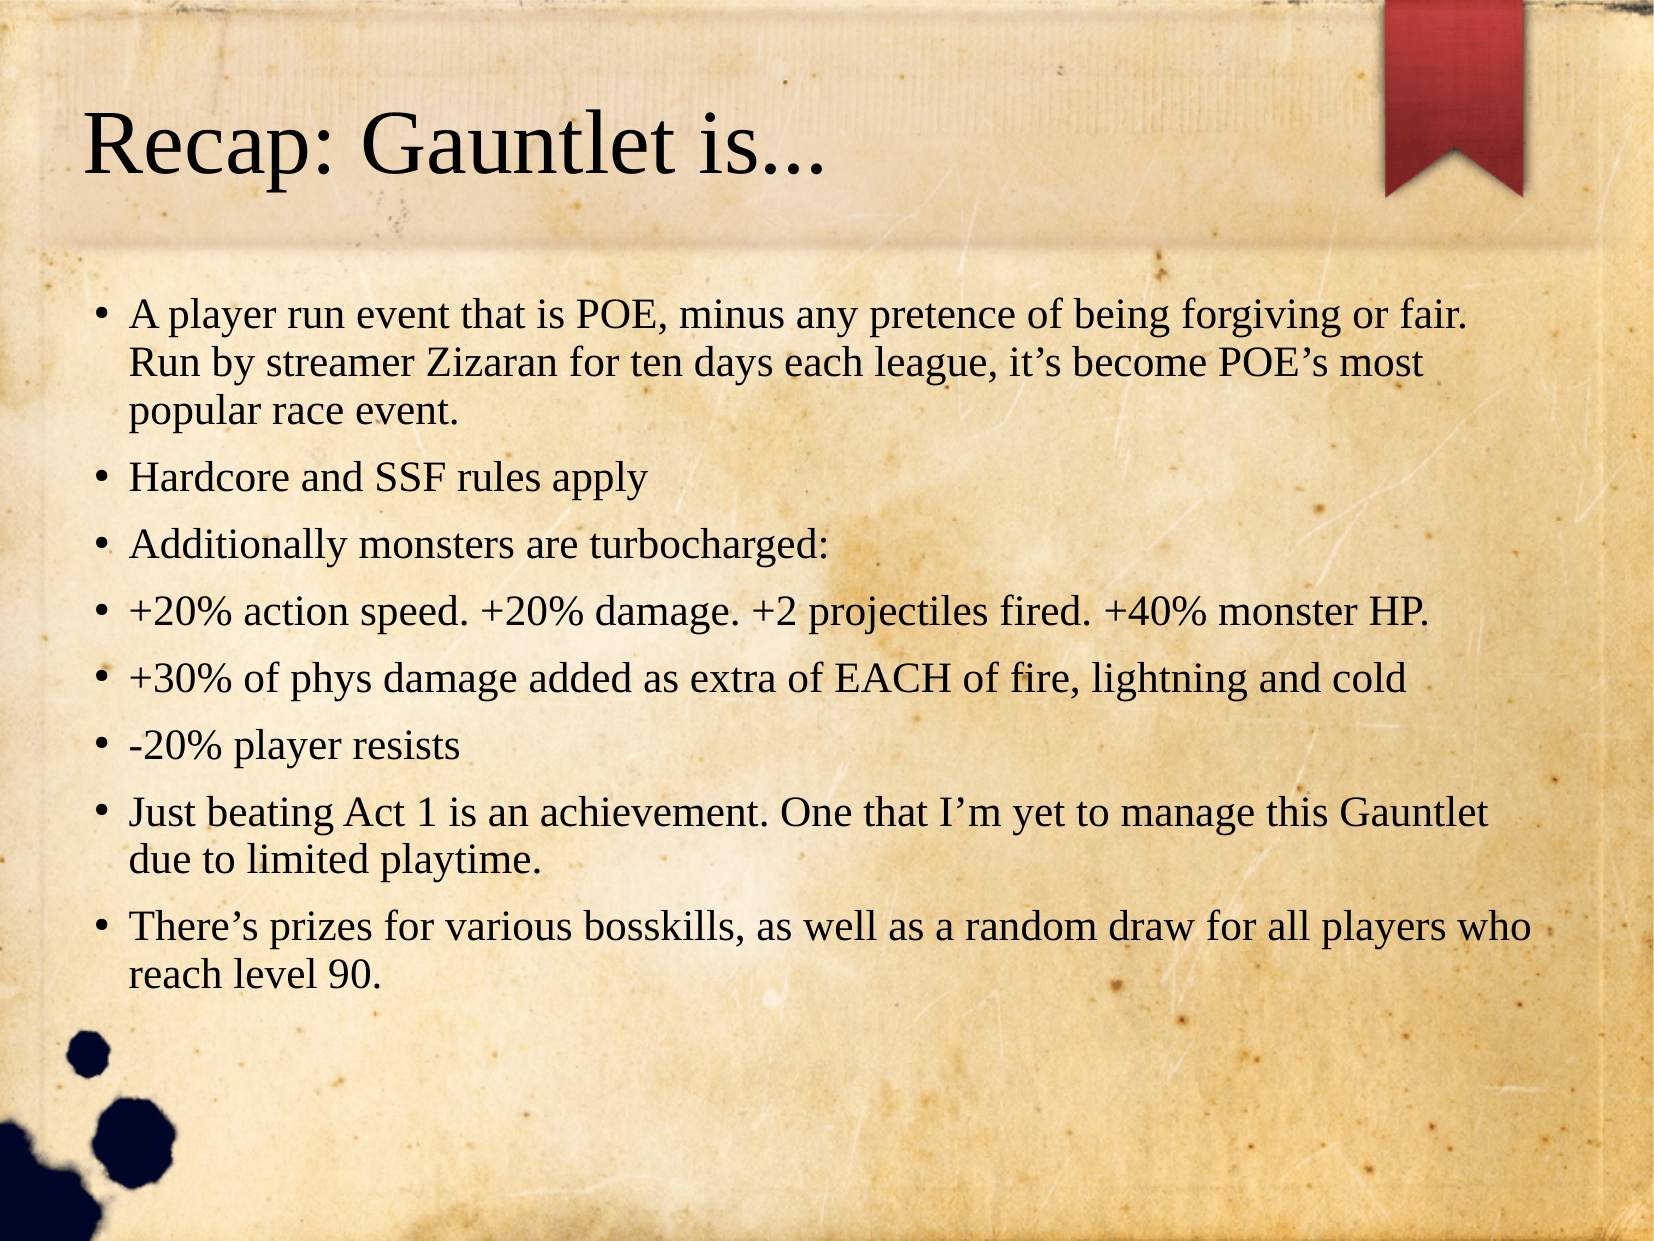

# Recap: Gauntlet is...
A player run event that is POE, minus any pretence of being forgiving or fair. Run by streamer Zizaran for ten days each league, it’s become POE’s most popular race event.
Hardcore and SSF rules apply
Additionally monsters are turbocharged:
+20% action speed. +20% damage. +2 projectiles fired. +40% monster HP.
+30% of phys damage added as extra of EACH of fire, lightning and cold
-20% player resists
Just beating Act 1 is an achievement. One that I’m yet to manage this Gauntlet due to limited playtime.
There’s prizes for various bosskills, as well as a random draw for all players who reach level 90.